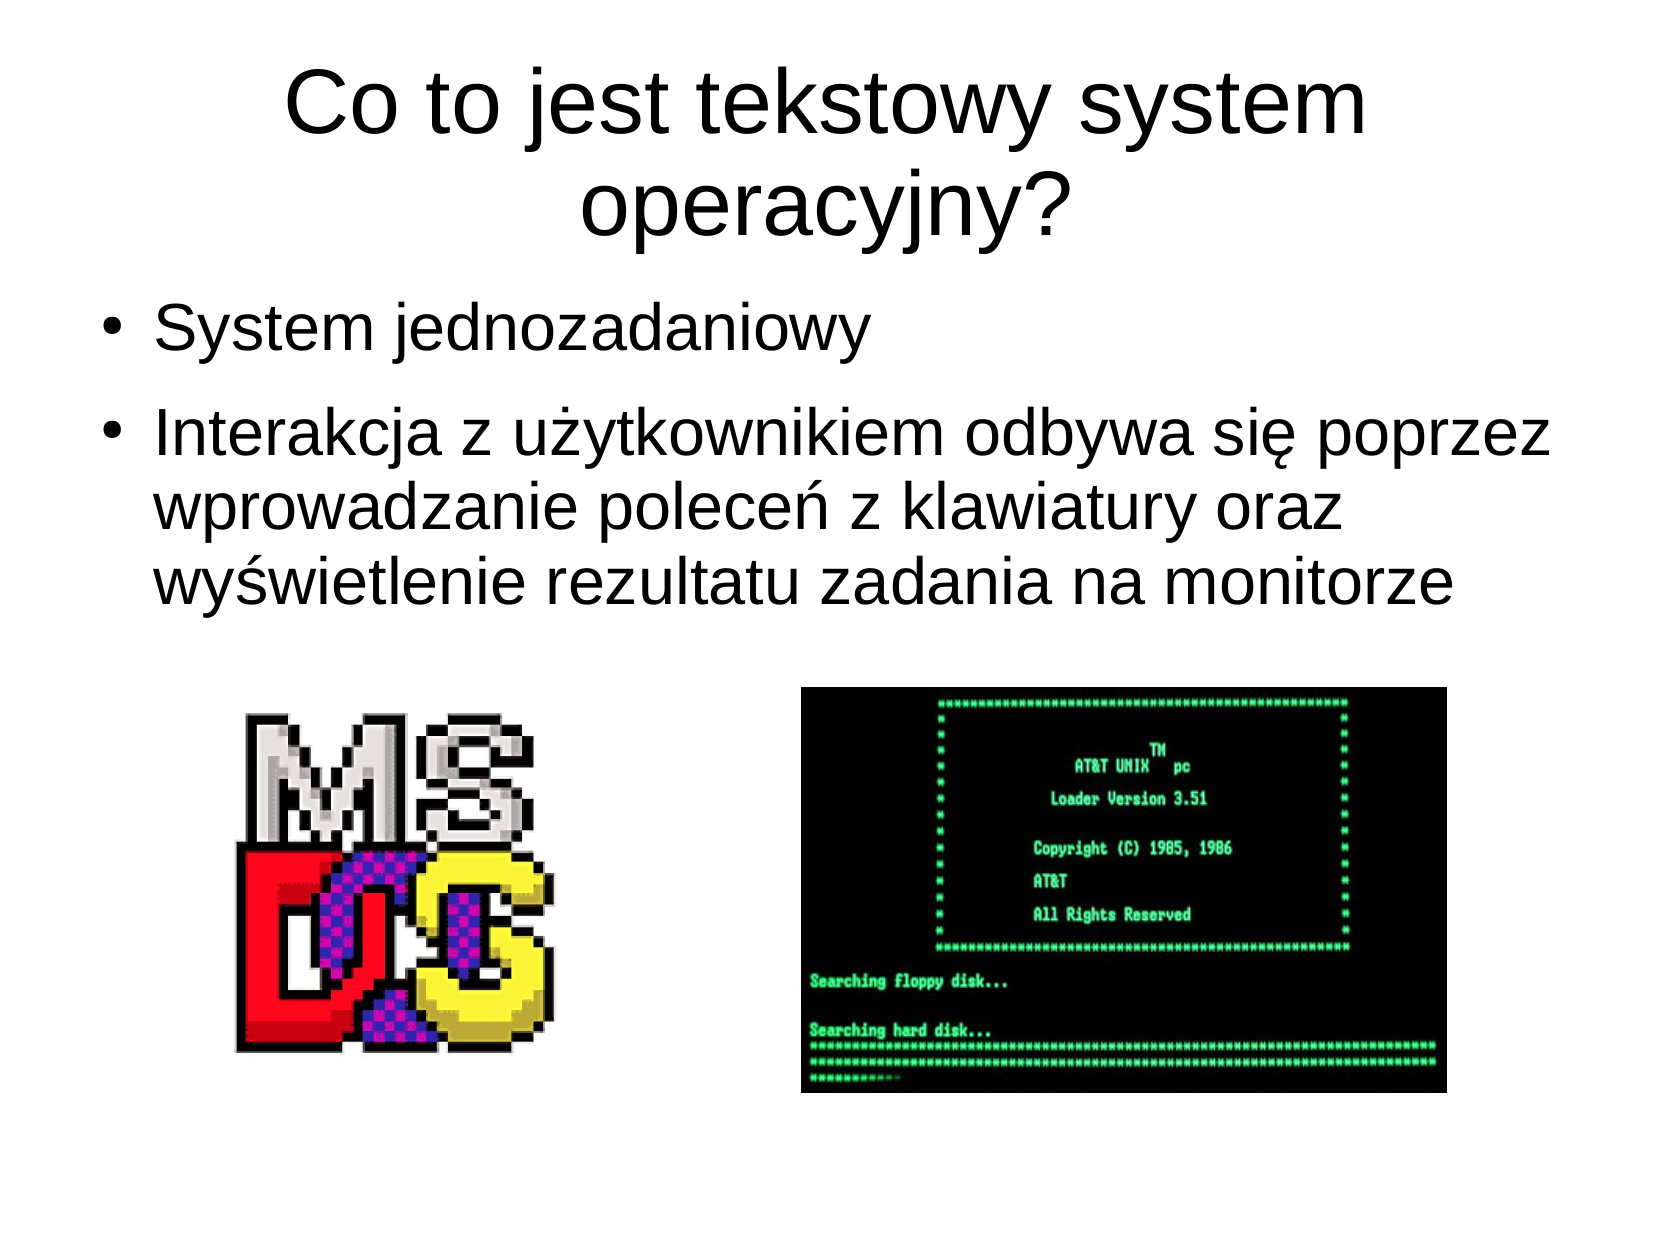

# Co to jest tekstowy system operacyjny?
System jednozadaniowy
Interakcja z użytkownikiem odbywa się poprzez wprowadzanie poleceń z klawiatury oraz wyświetlenie rezultatu zadania na monitorze